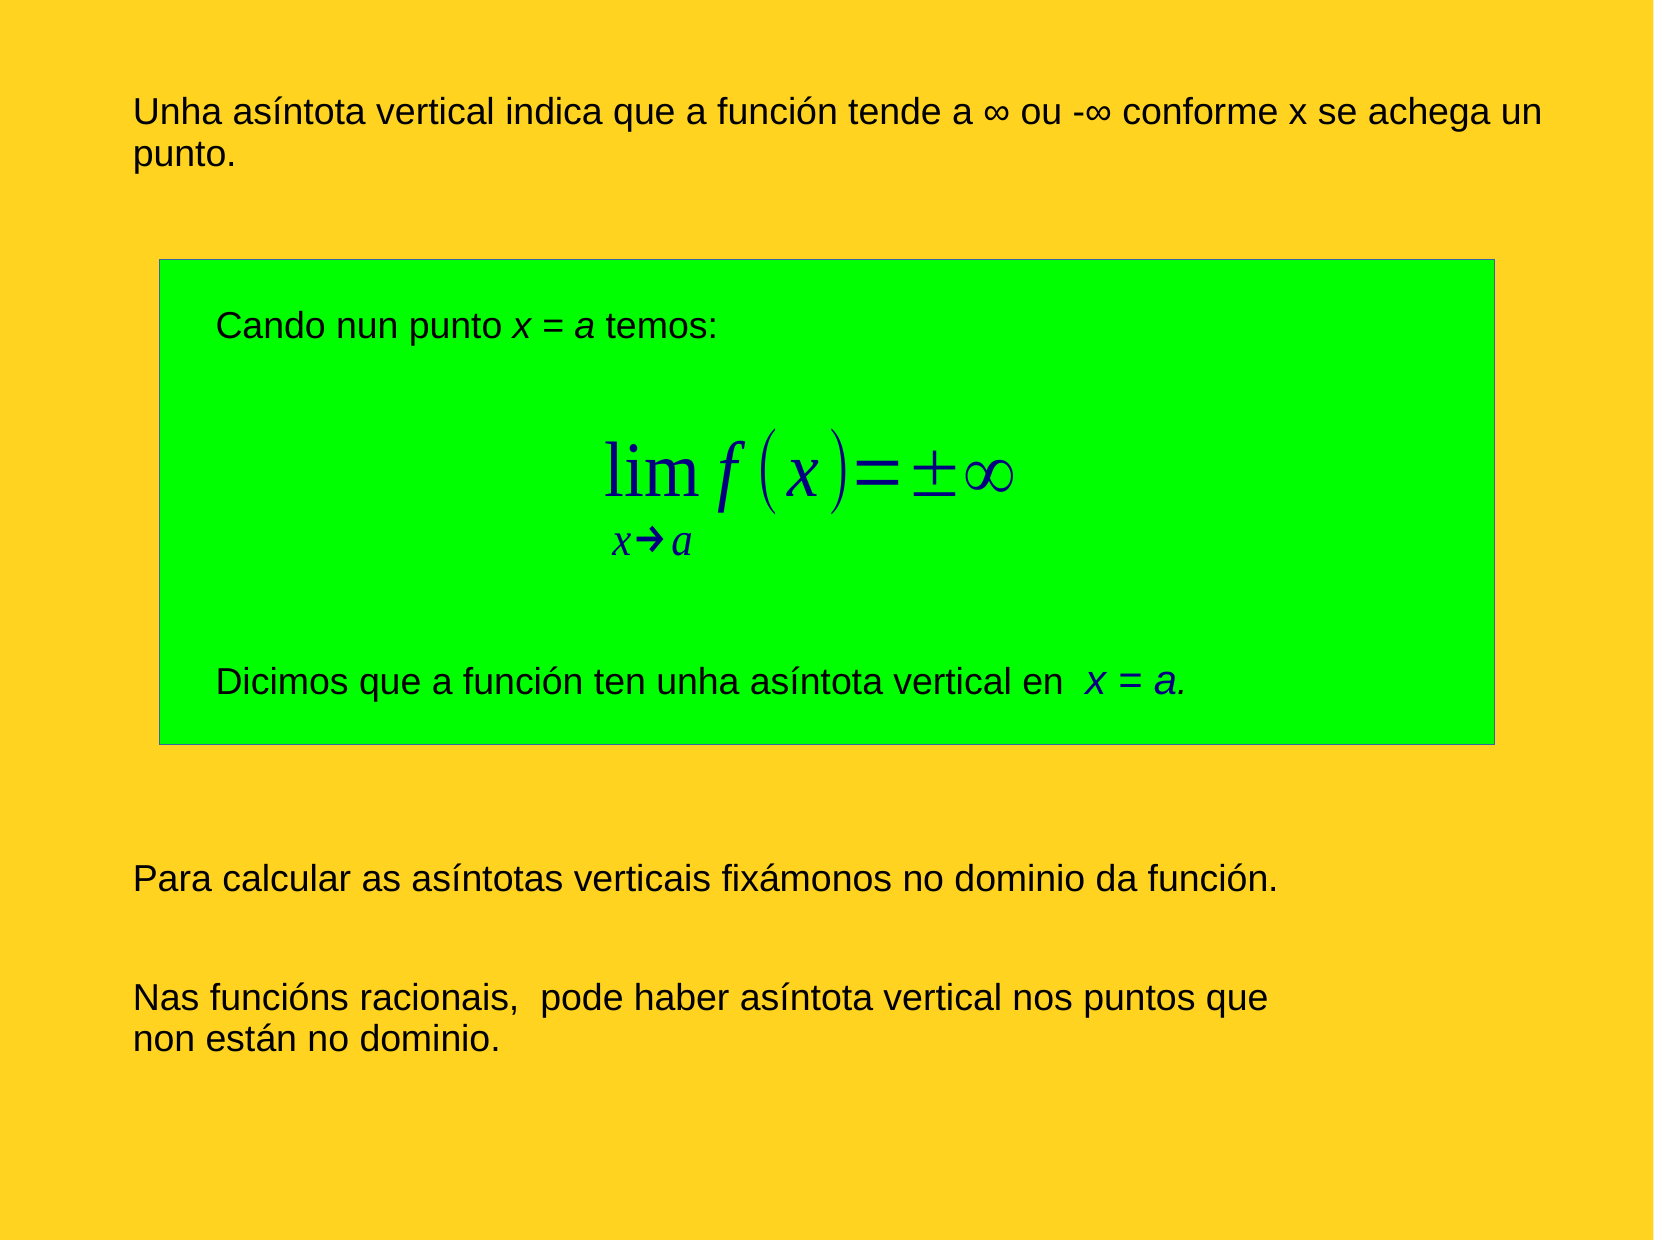

Unha asíntota vertical indica que a función tende a ∞ ou -∞ conforme x se achega un punto.
Cando nun punto x = a temos:
Dicimos que a función ten unha asíntota vertical en x = a.
Para calcular as asíntotas verticais fixámonos no dominio da función.
Nas funcións racionais, pode haber asíntota vertical nos puntos que non están no dominio.